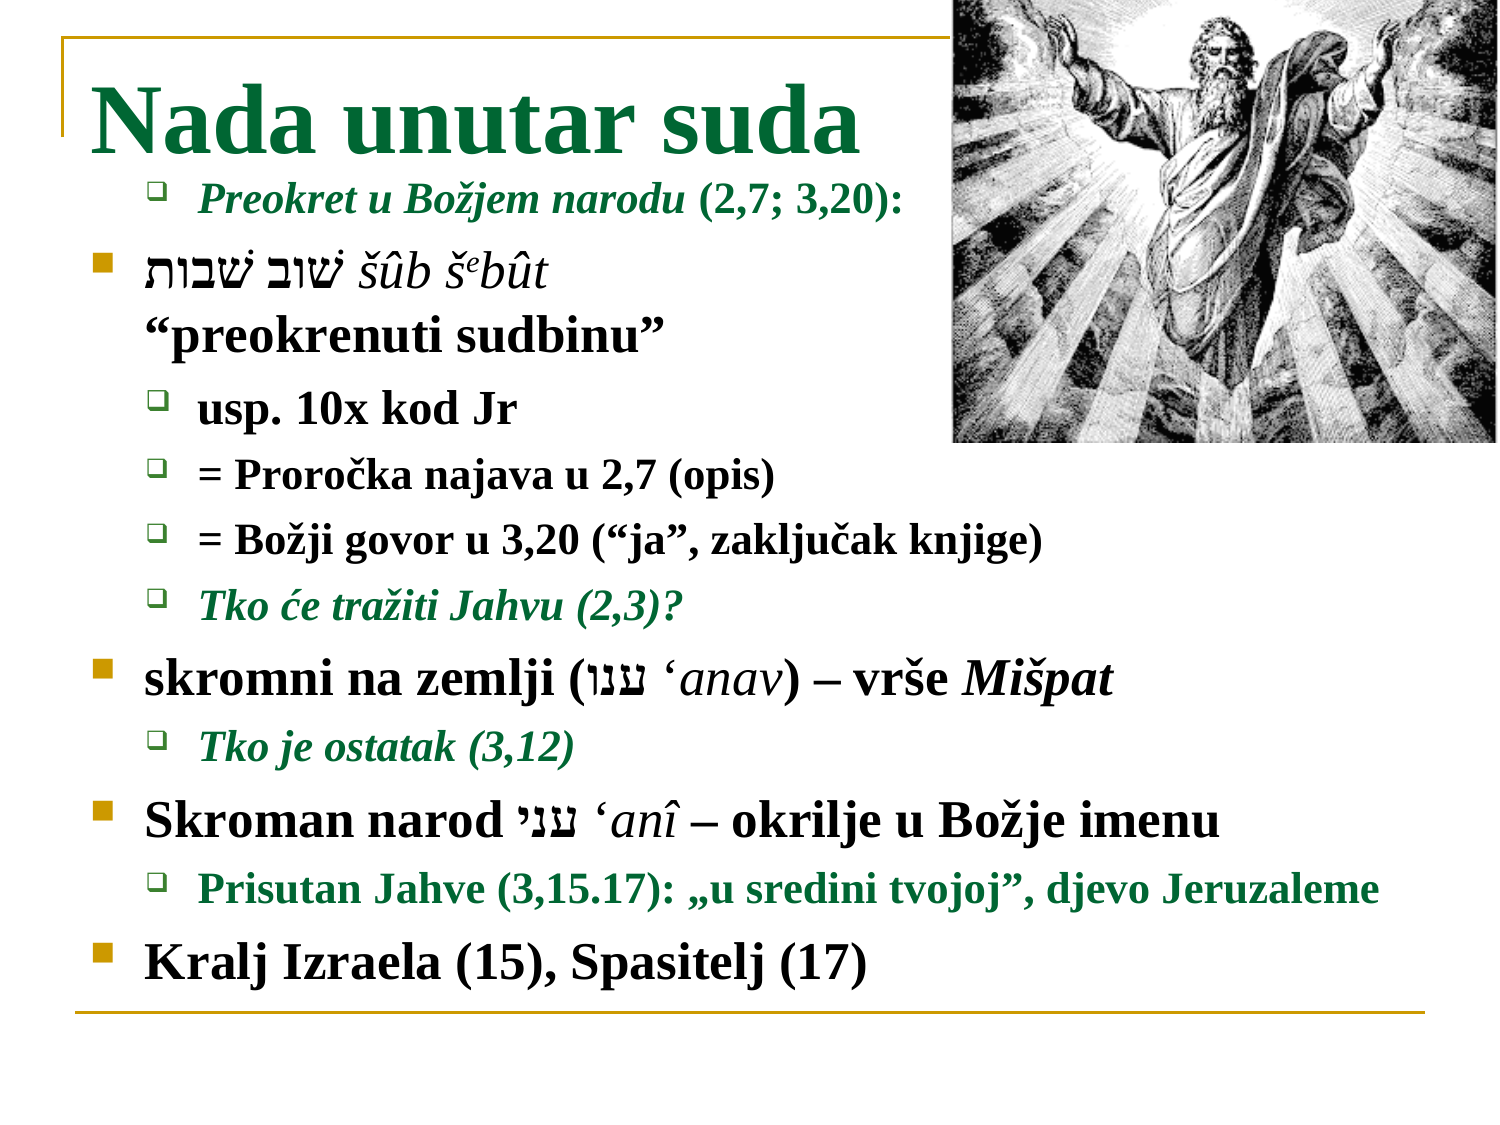

# Nada unutar suda
Preokret u Božjem narodu (2,7; 3,20):
שׁוב שׁבות šûb šebût
“preokrenuti sudbinu”
usp. 10x kod Jr
= Proročka najava u 2,7 (opis)
= Božji govor u 3,20 (“ja”, zaključak knjige)
Tko će tražiti Jahvu (2,3)?
skromni na zemlji (ענו ‘anav) – vrše Mišpat
Tko je ostatak (3,12)
Skroman narod עני ‘anî – okrilje u Božje imenu
Prisutan Jahve (3,15.17): „u sredini tvojoj”, djevo Jeruzaleme
Kralj Izraela (15), Spasitelj (17)